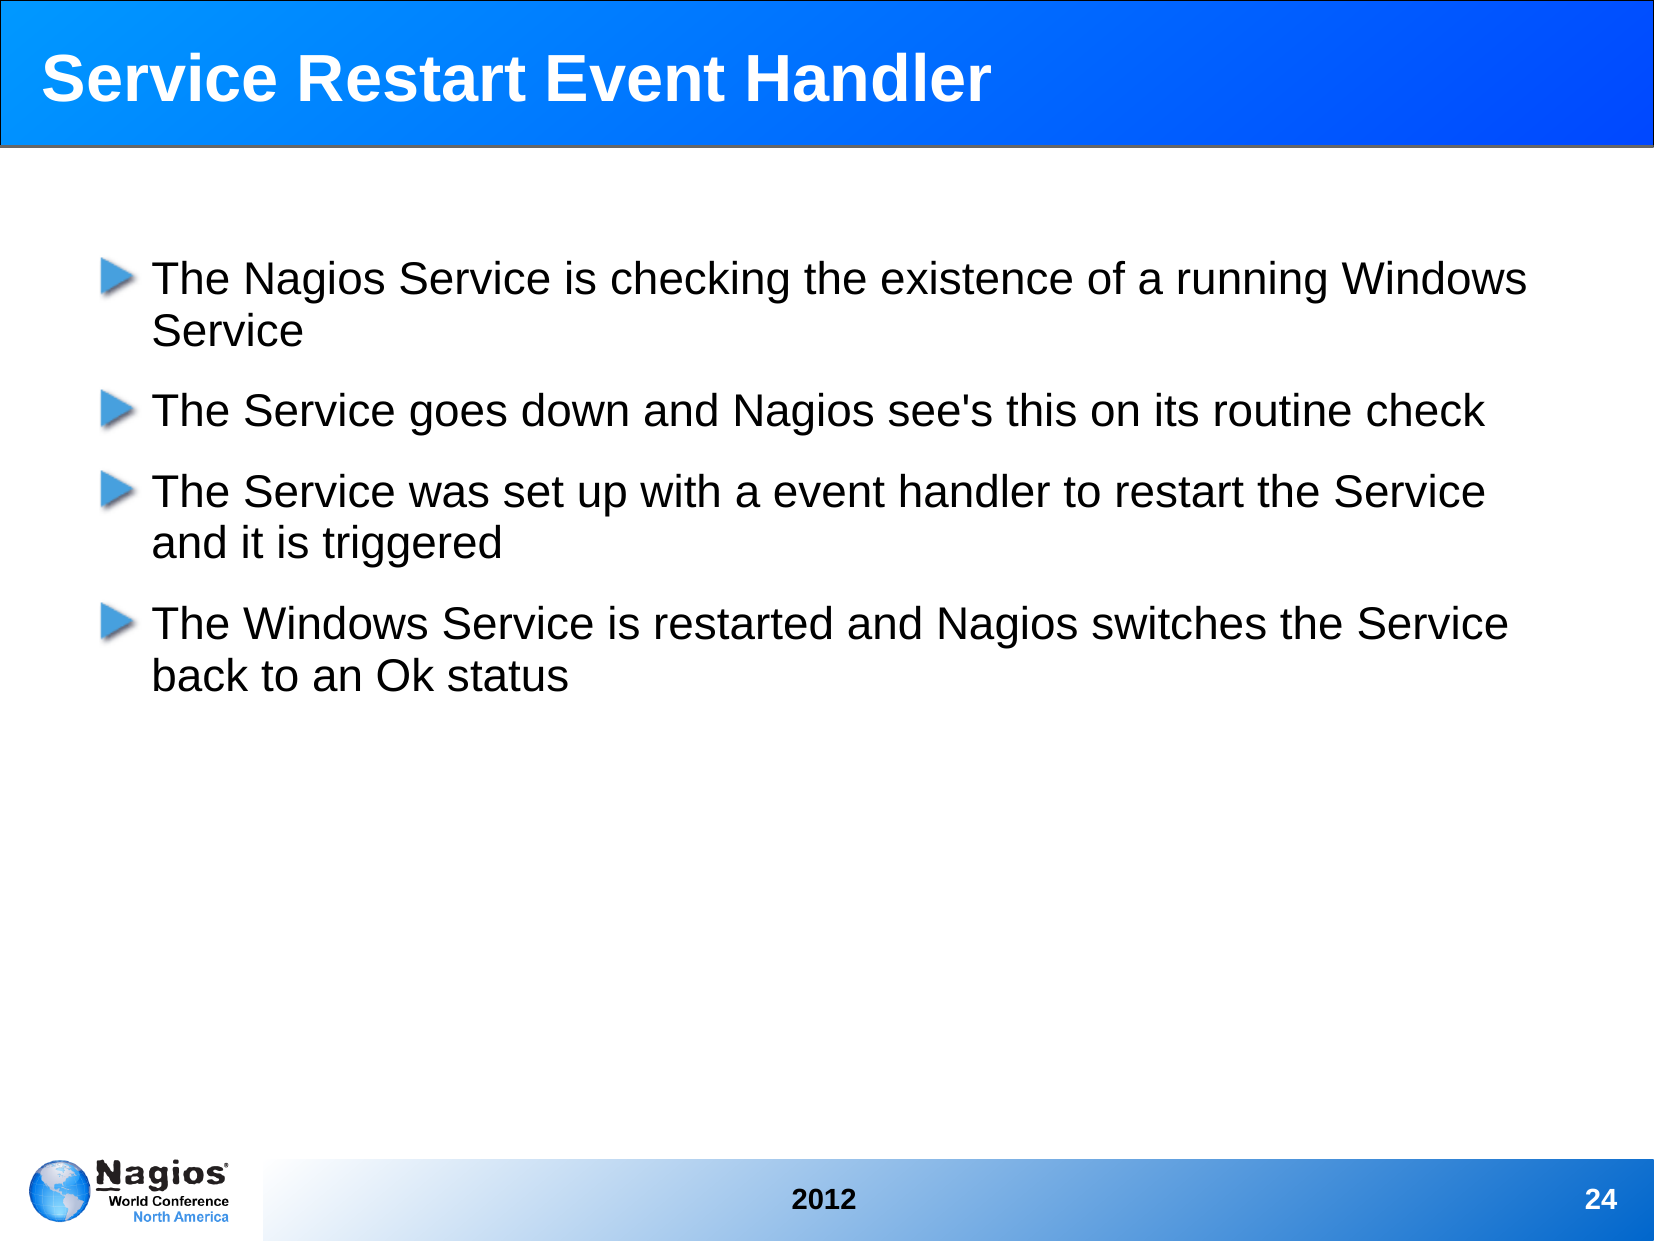

# Service Restart Event Handler
The Nagios Service is checking the existence of a running Windows Service
The Service goes down and Nagios see's this on its routine check
The Service was set up with a event handler to restart the Service and it is triggered
The Windows Service is restarted and Nagios switches the Service back to an Ok status
2011
24